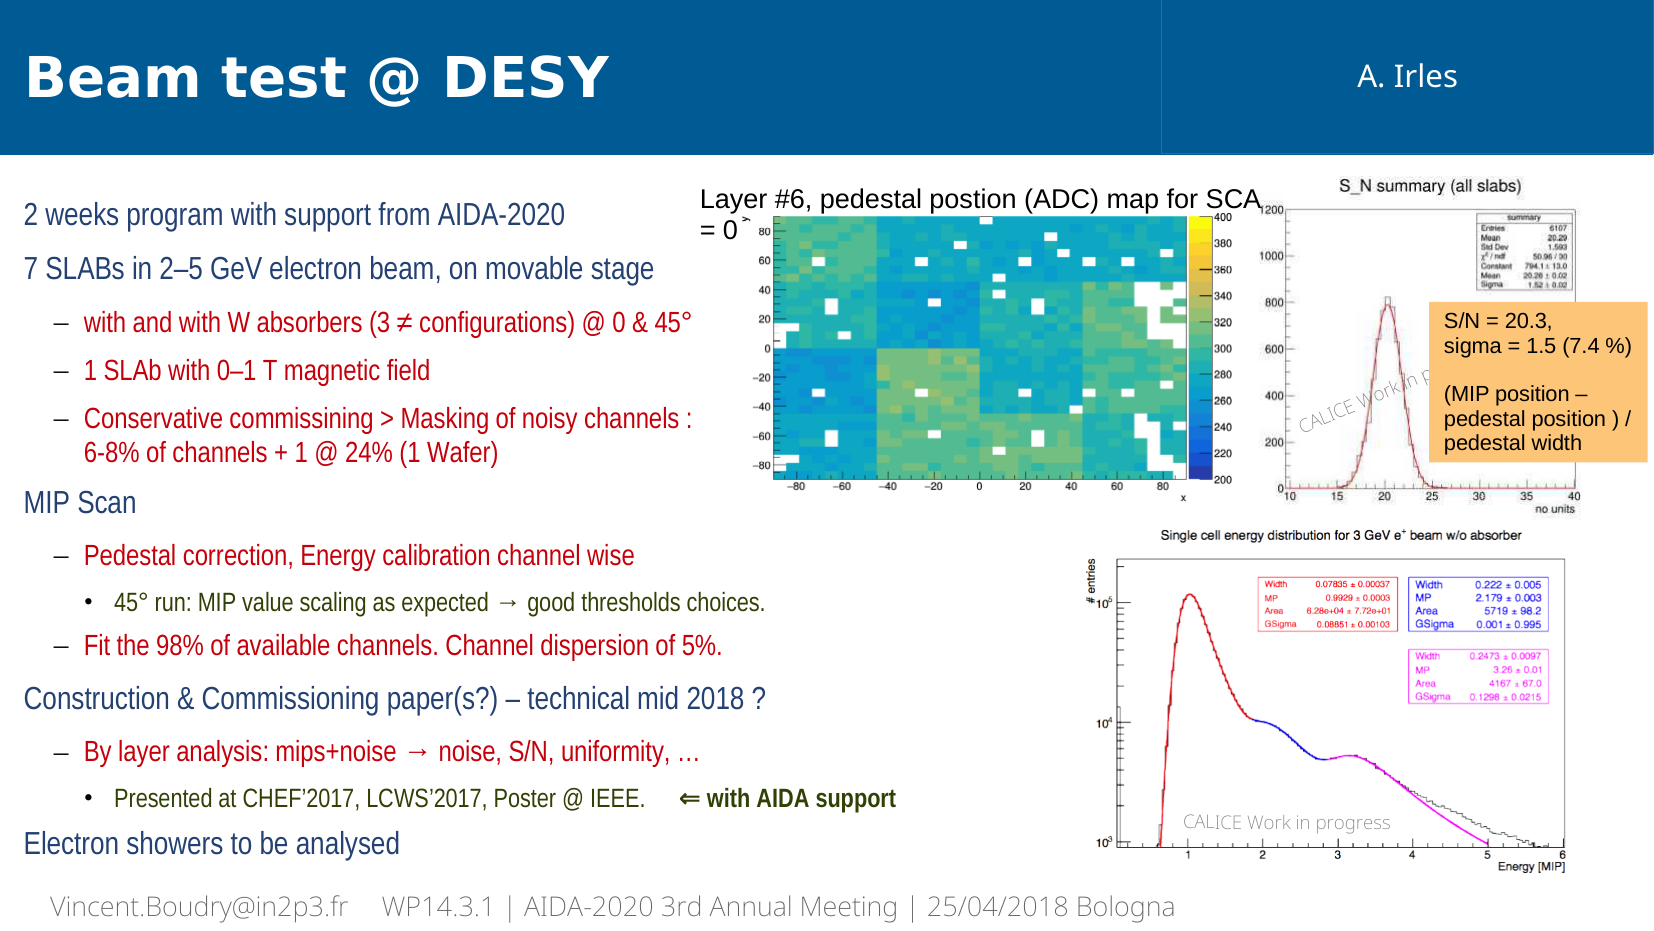

A. Irles
# Beam test @ DESY
Layer #6, pedestal postion (ADC) map for SCA = 0
2 weeks program with support from AIDA-2020
7 SLABs in 2–5 GeV electron beam, on movable stage
with and with W absorbers (3 ≠ configurations) @ 0 & 45°
1 SLAb with 0–1 T magnetic field
Conservative commissining > Masking of noisy channels :
6-8% of channels + 1 @ 24% (1 Wafer)
MIP Scan
Pedestal correction, Energy calibration channel wise
45° run: MIP value scaling as expected → good thresholds choices.
Fit the 98% of available channels. Channel dispersion of 5%.
Construction & Commissioning paper(s?) – technical mid 2018 ?
By layer analysis: mips+noise → noise, S/N, uniformity, …
Presented at CHEF’2017, LCWS’2017, Poster @ IEEE. 			⇐ with AIDA support
Electron showers to be analysed
S/N = 20.3,
sigma = 1.5 (7.4 %)
(MIP position – pedestal position ) / pedestal width
CALICE Work in progress
CALICE Work in progress
Vincent.Boudry@in2p3.fr
 WP14.3.1 | AIDA-2020 3rd Annual Meeting | 25/04/2018 Bologna